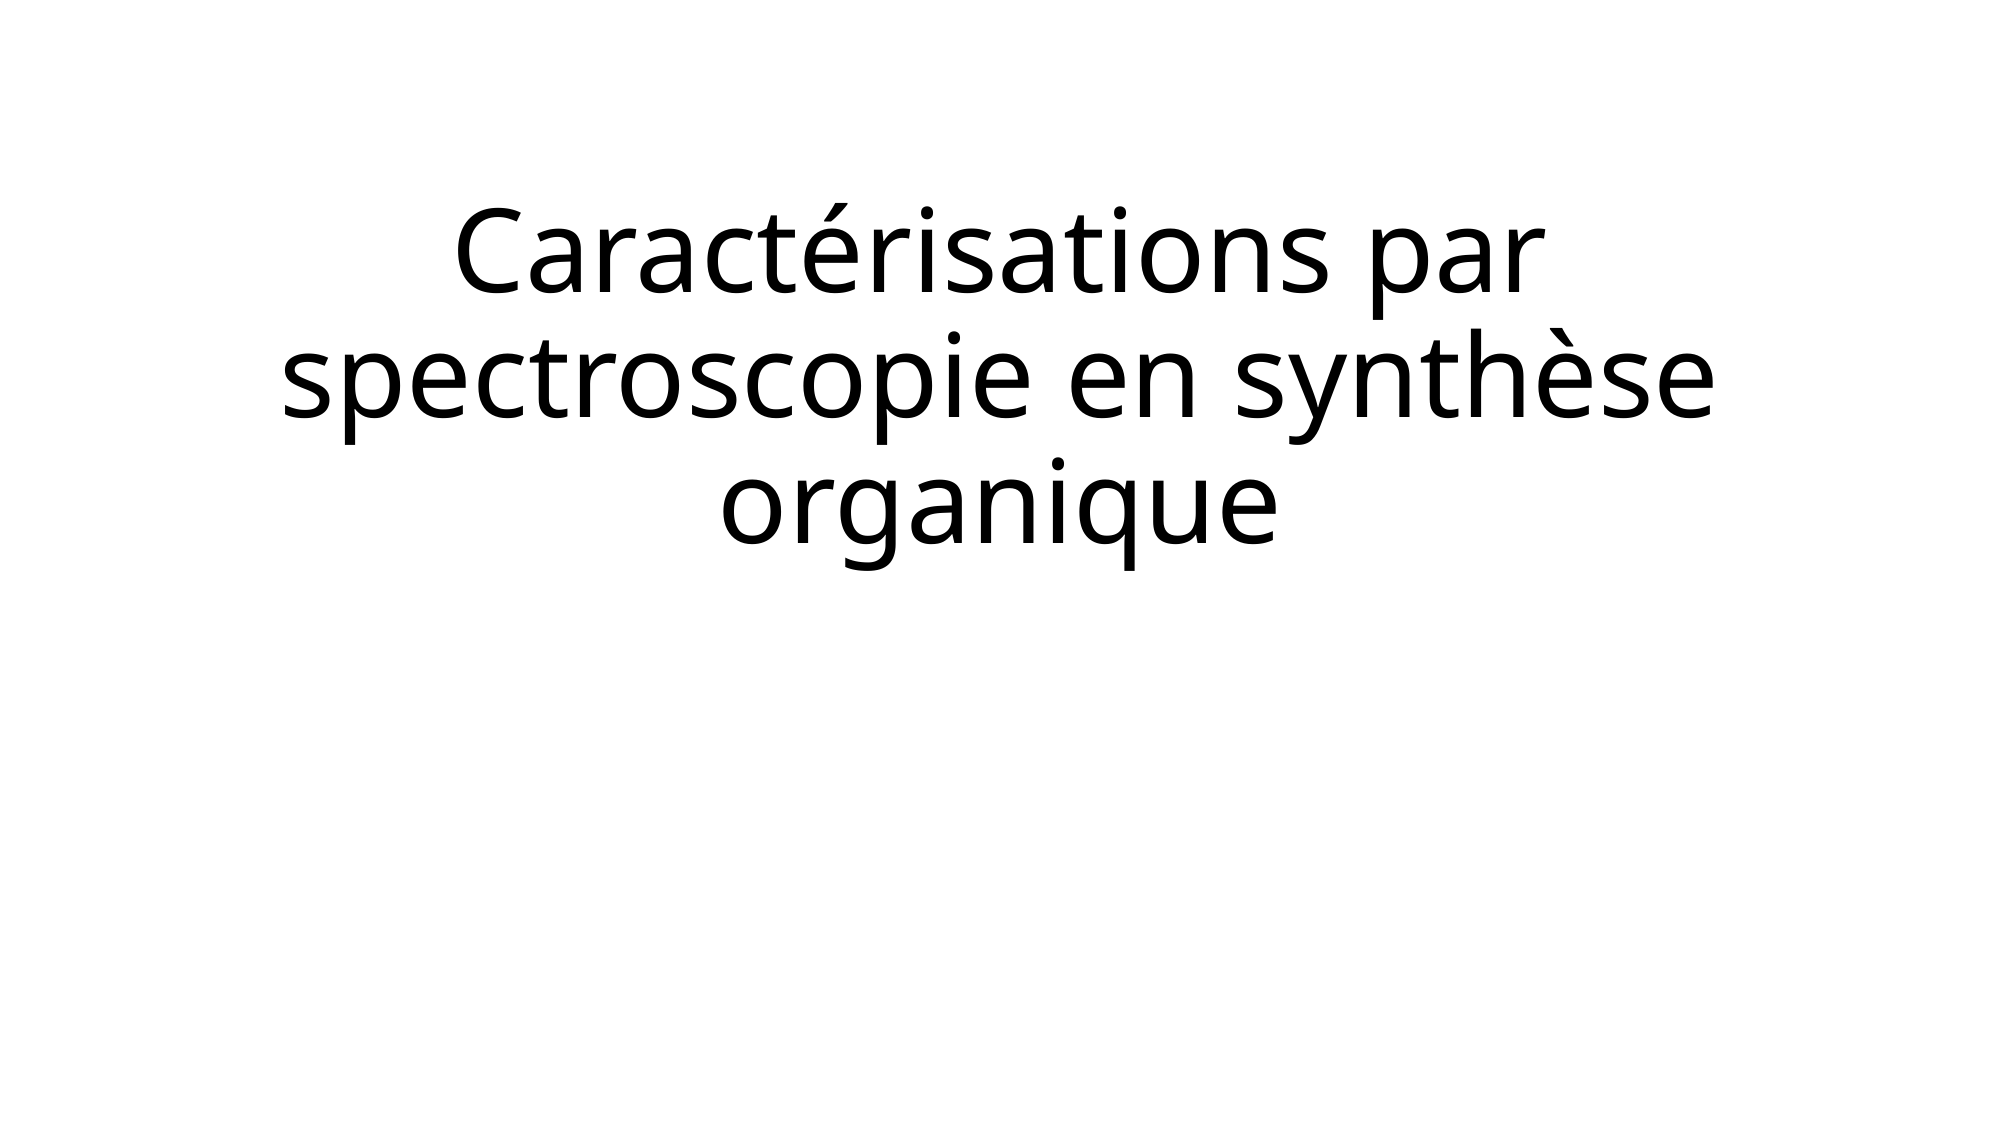

# Caractérisations par spectroscopie en synthèse organique